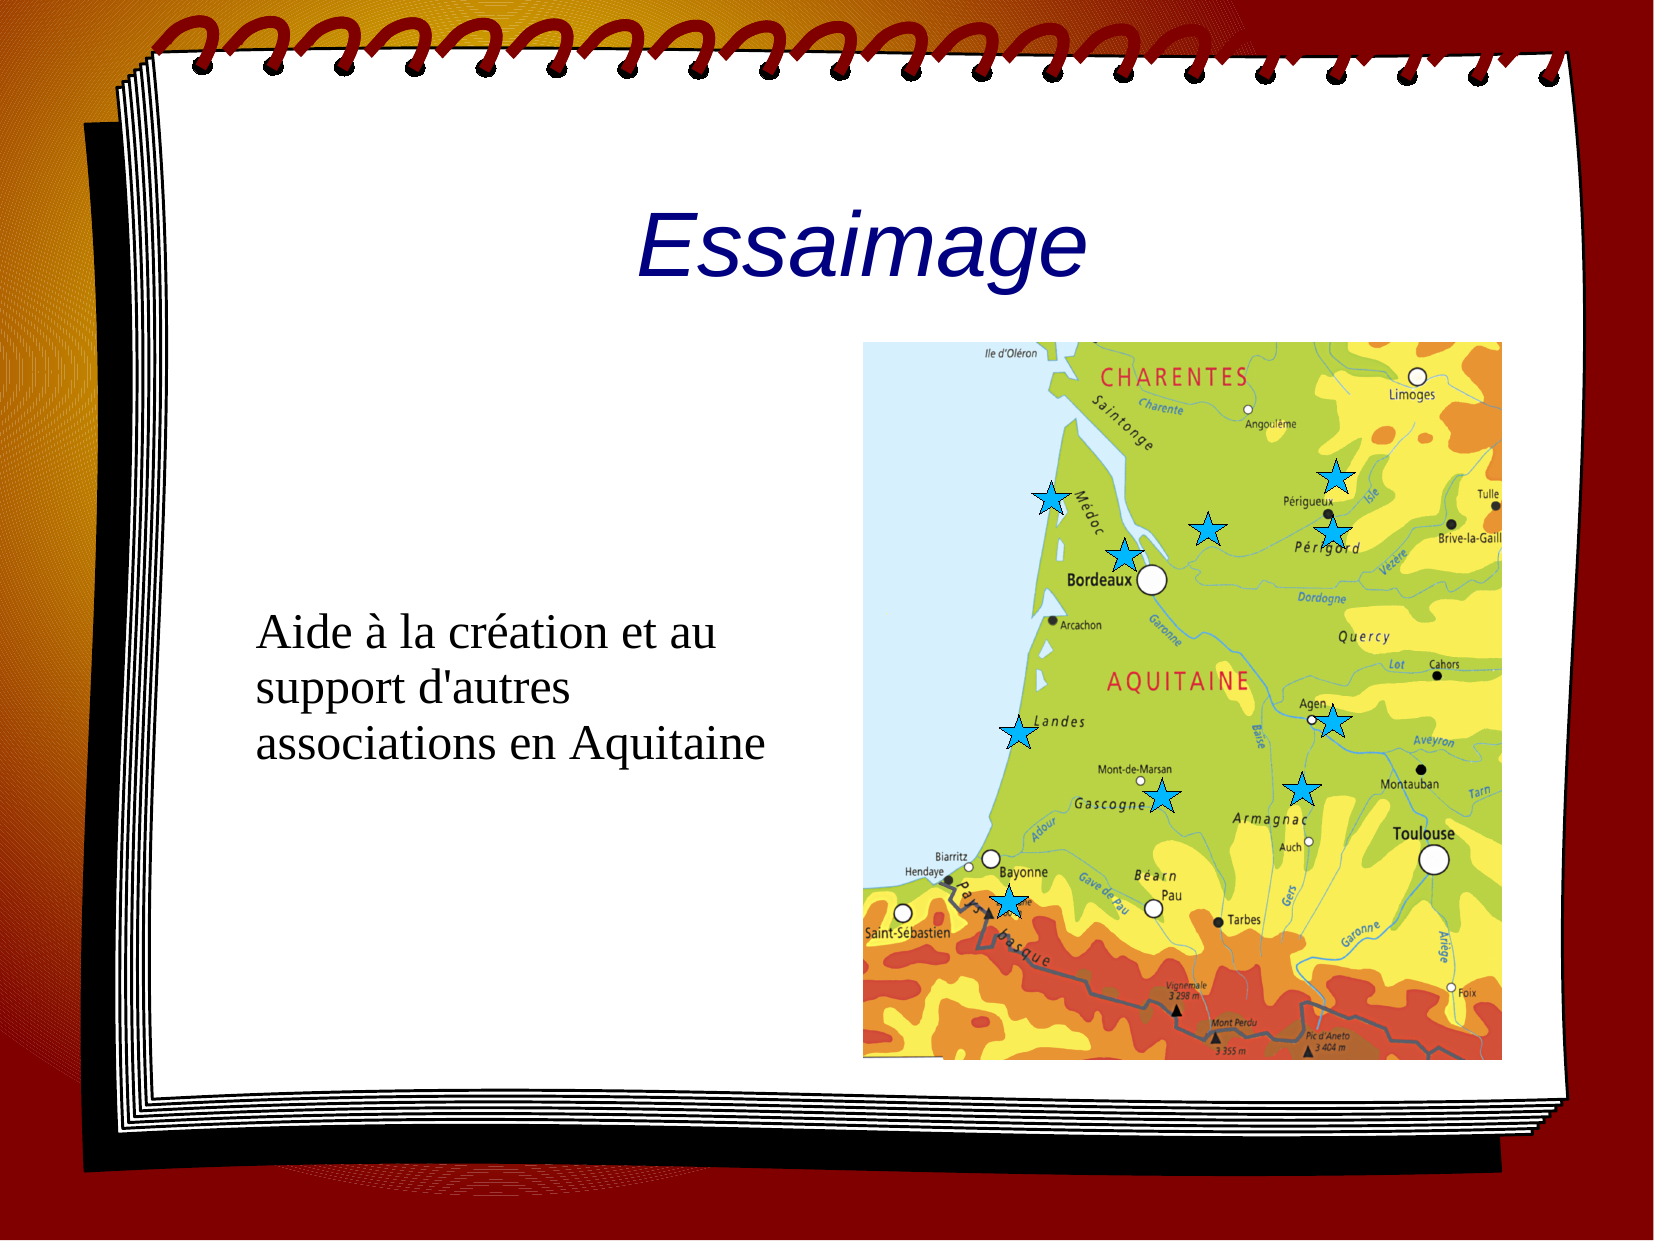

# Essaimage
Aide à la création et au support d'autres associations en Aquitaine